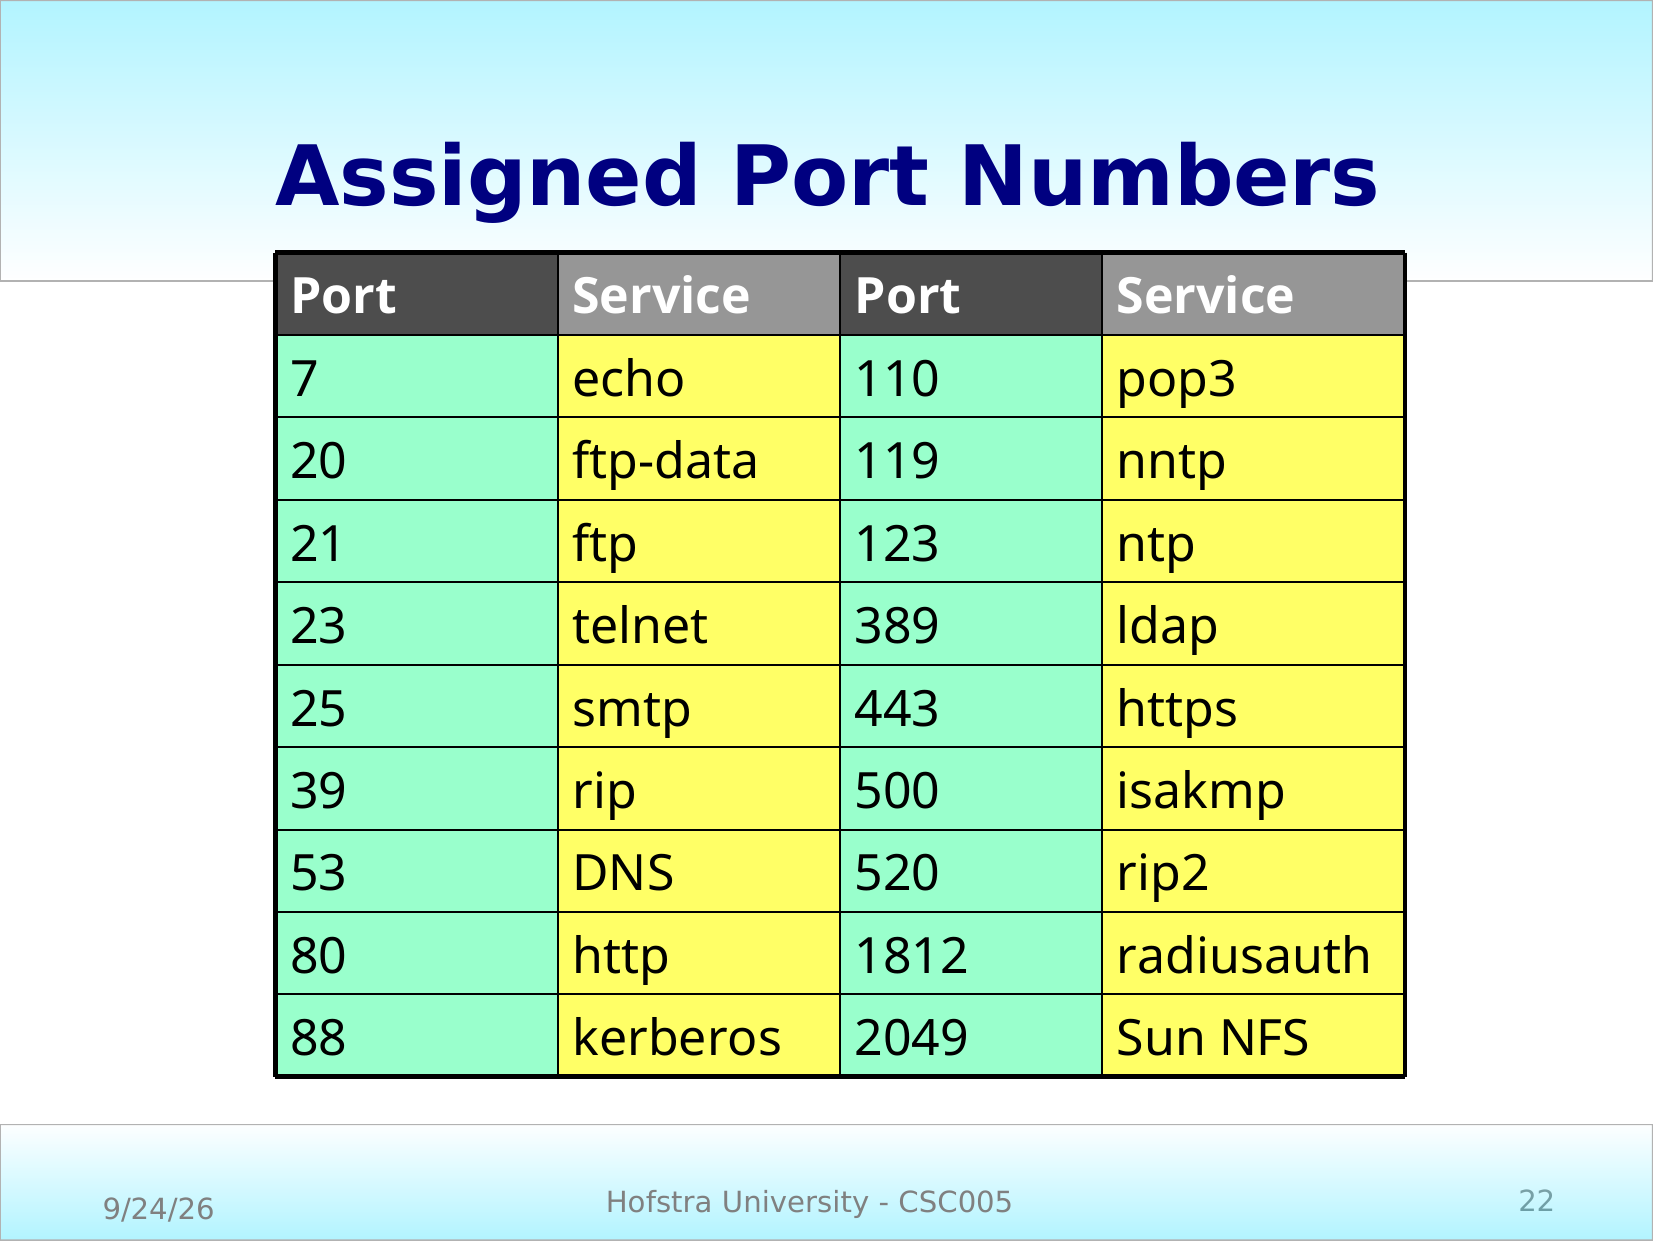

# Assigned Port Numbers
Port
Service
Port
Service
7
echo
110
pop3
20
ftp-data
119
nntp
21
ftp
123
ntp
23
telnet
389
ldap
25
smtp
443
https
39
rip
500
isakmp
53
DNS
520
rip2
80
http
1812
radiusauth
88
kerberos
2049
Sun NFS
22
Hofstra University - CSC005